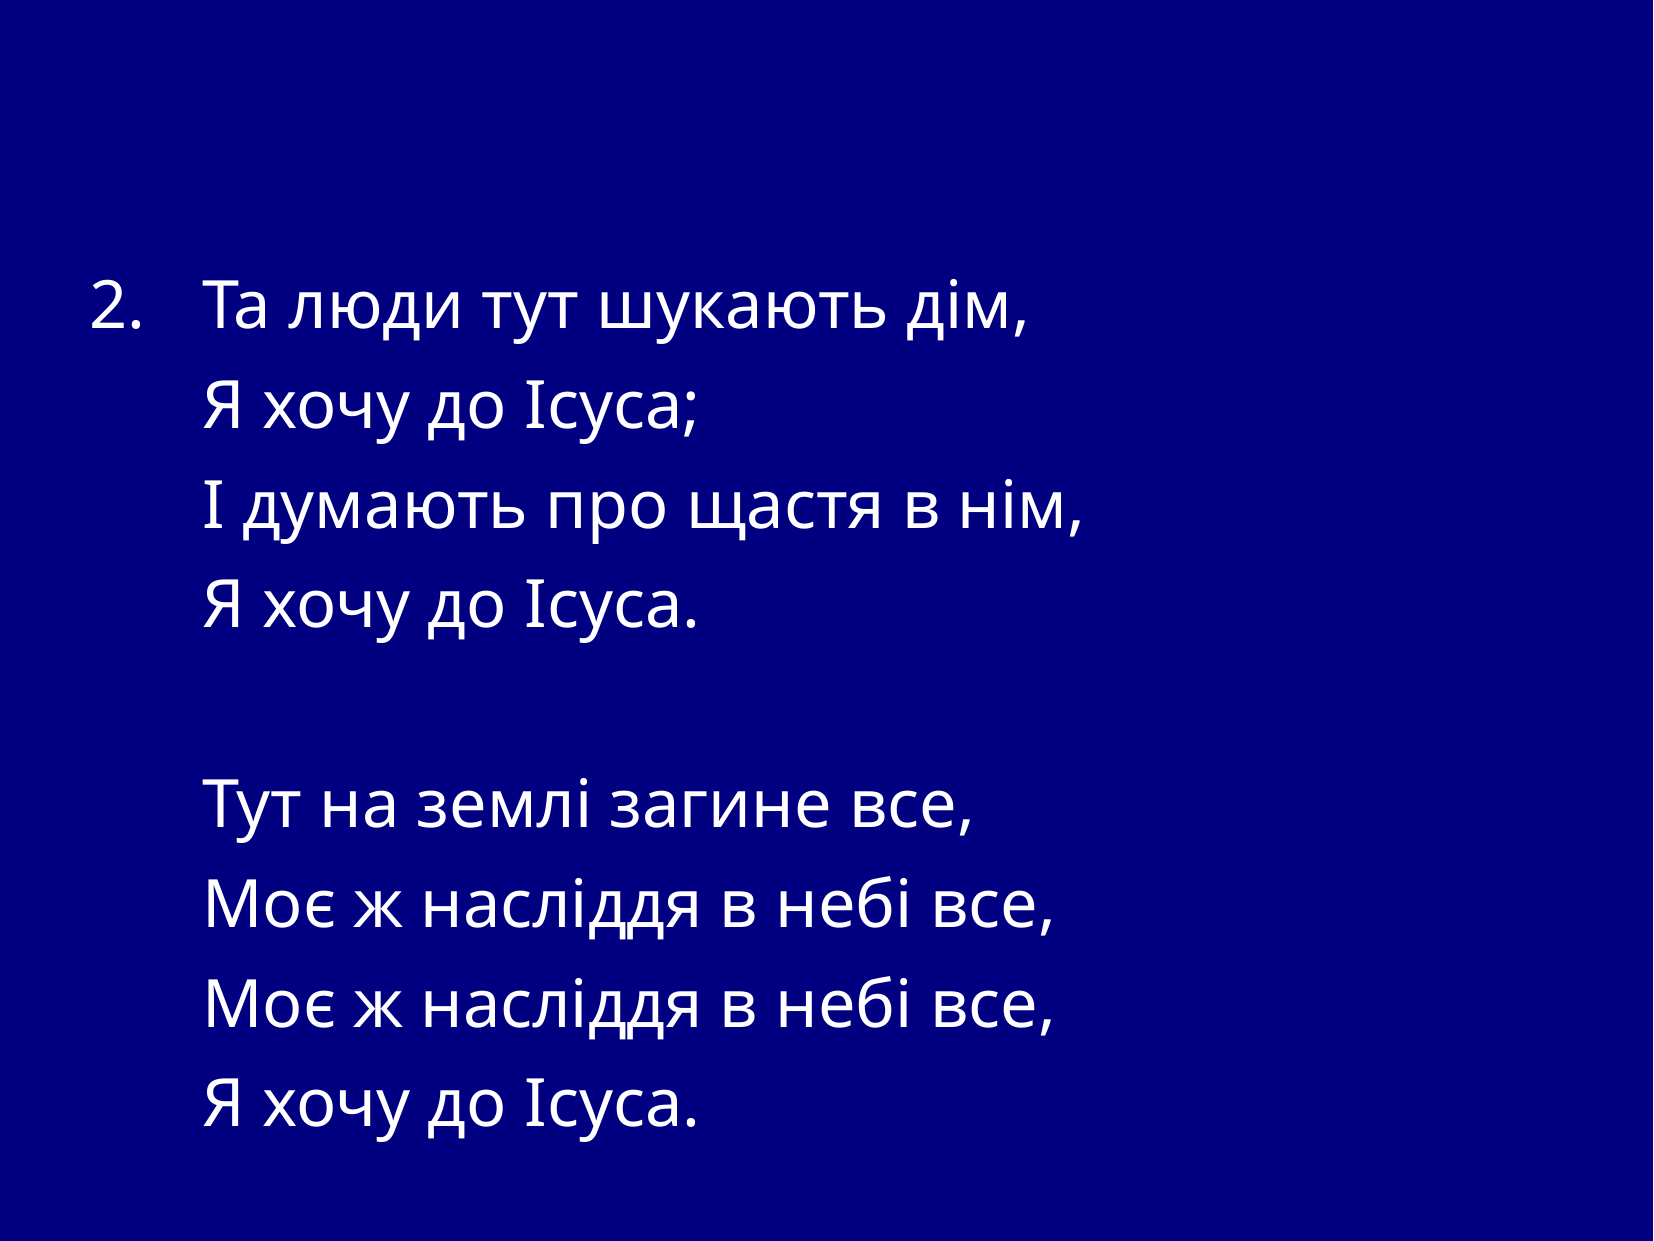

2.	Та люди тут шукають дім,
	Я хочу до Ісуса;
	І думають про щастя в нім,
	Я хочу до Ісуса.
	Тут на землі загине все,
	Моє ж насліддя в небі все,
	Моє ж насліддя в небі все,
	Я хочу до Ісуса.